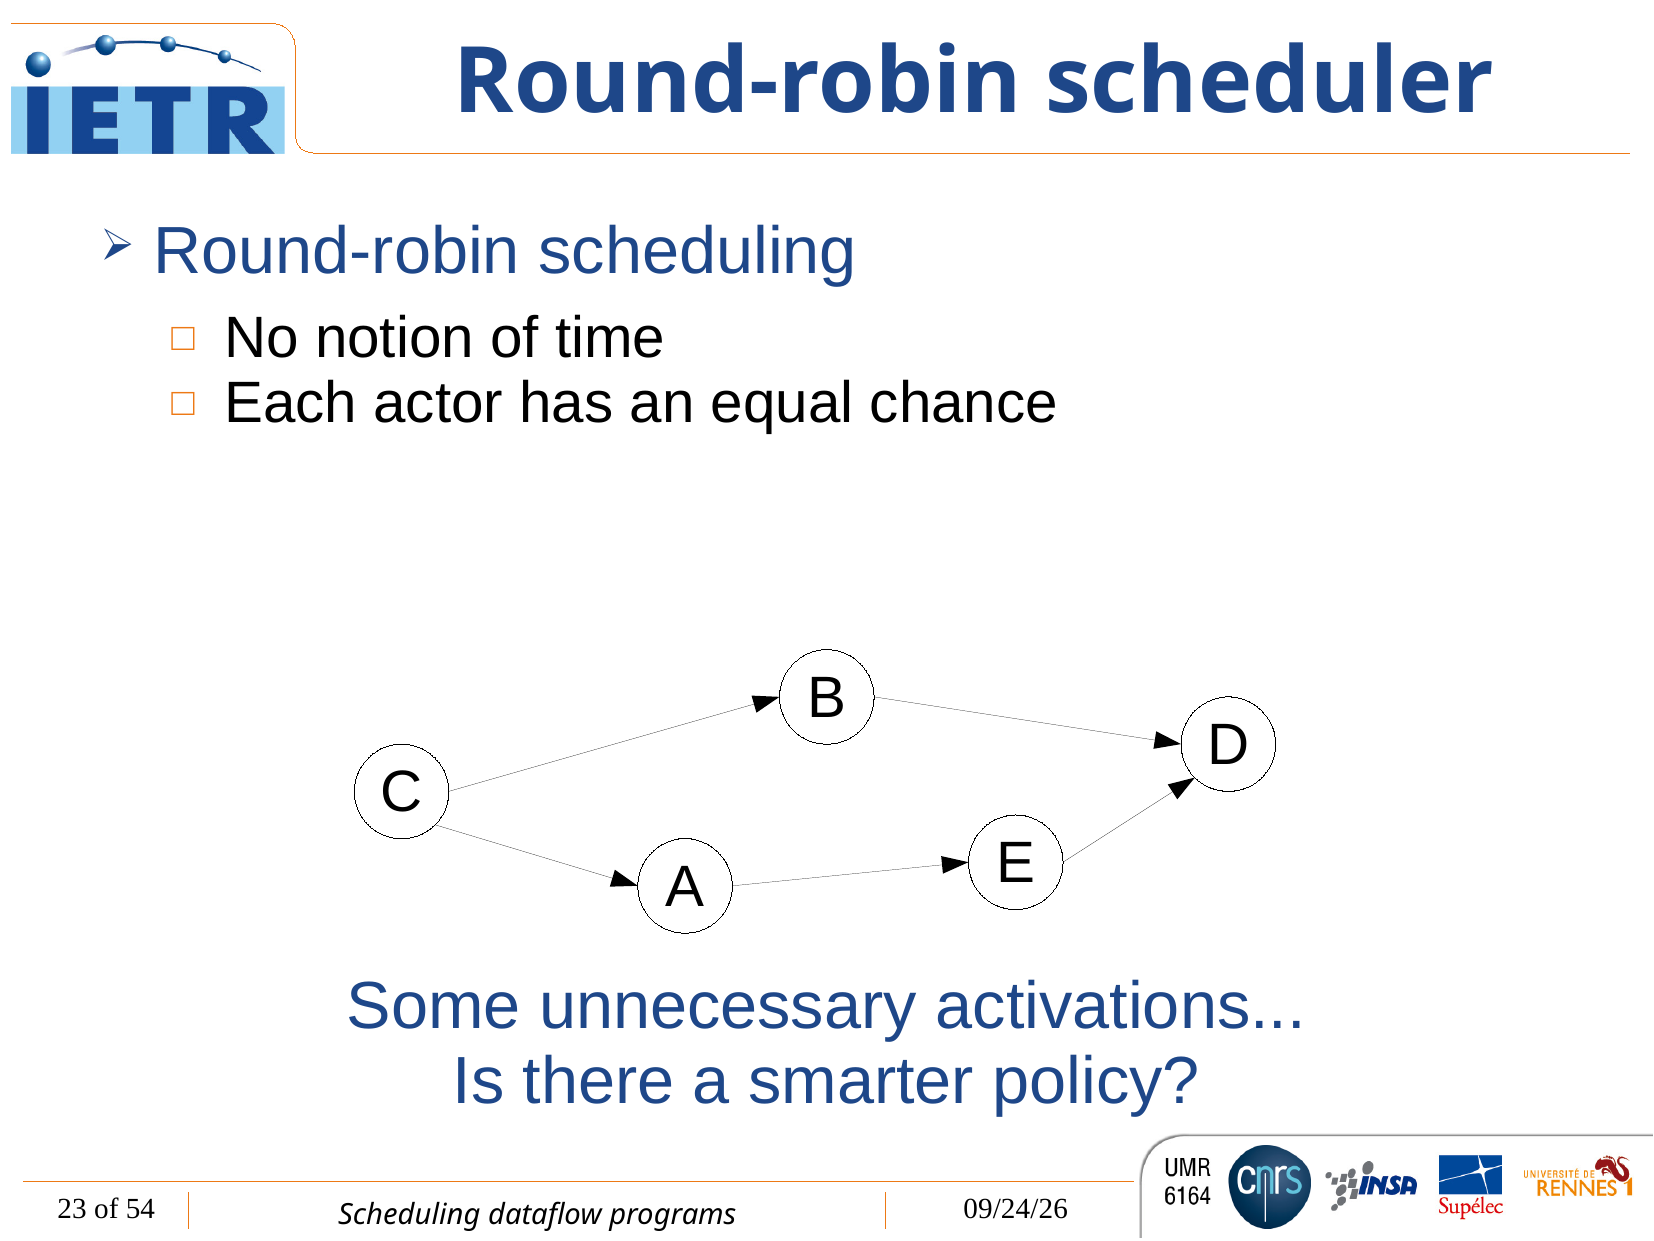

# Round-robin scheduler
Round-robin scheduling
No notion of time
Each actor has an equal chance
B
D
C
E
A
Some unnecessary activations...
Is there a smarter policy?
23
Scheduling dataflow programs